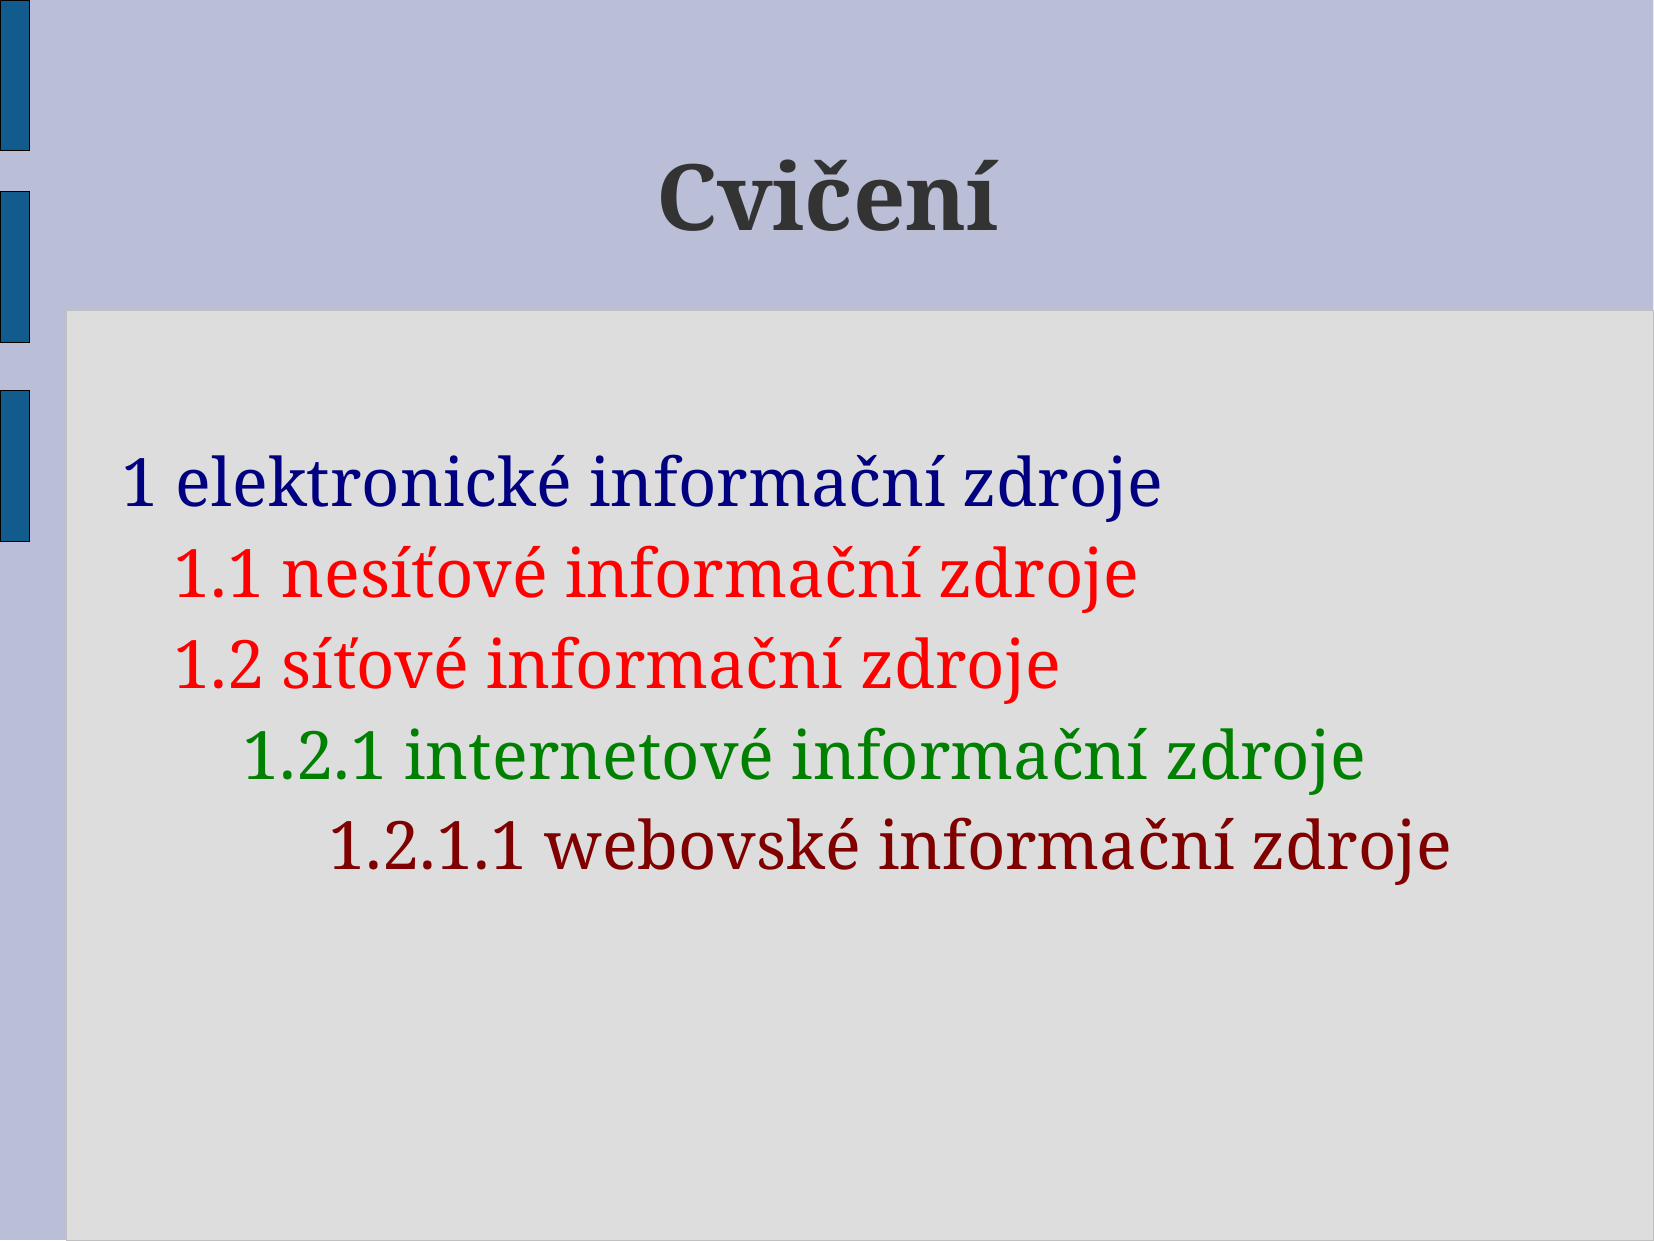

# Cvičení
1 elektronické informační zdroje
 1.1 nesíťové informační zdroje
 1.2 síťové informační zdroje
 1.2.1 internetové informační zdroje
 1.2.1.1 webovské informační zdroje